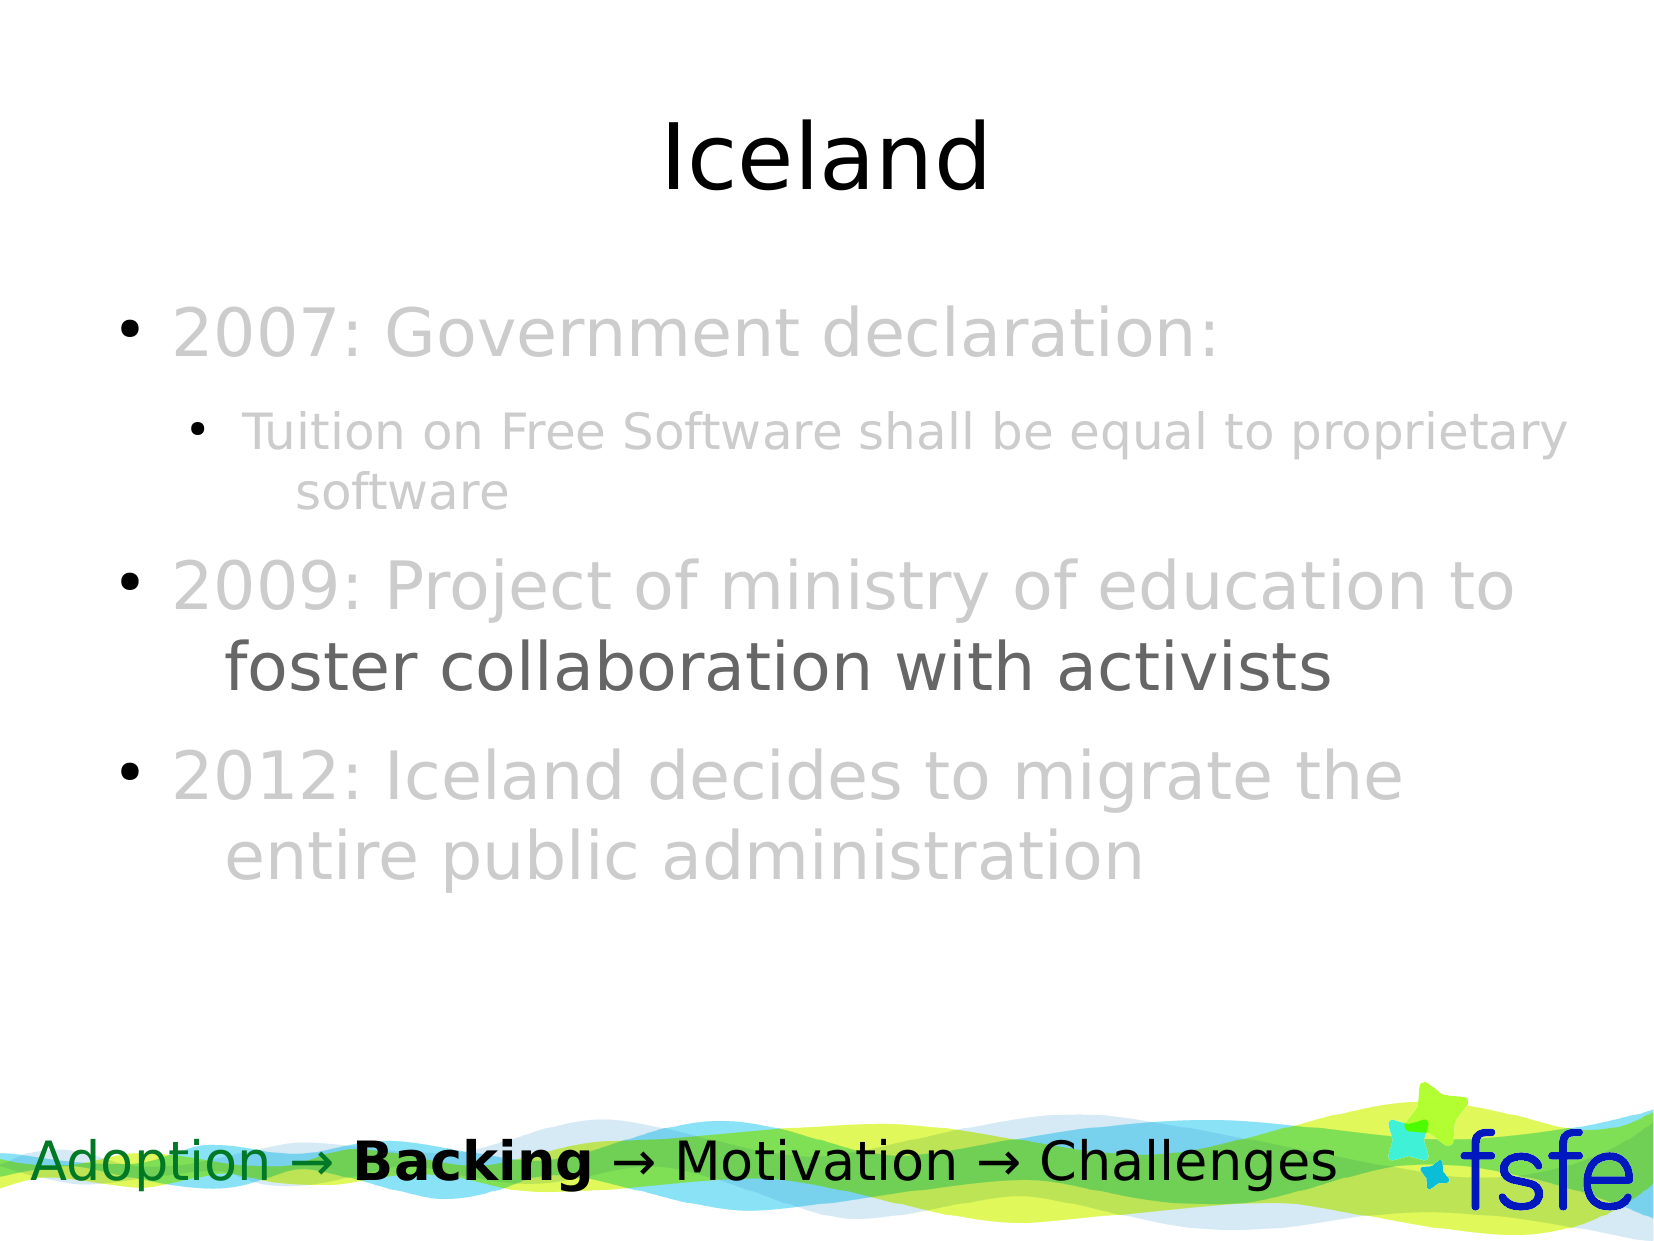

# Iceland
2007: Government declaration:
Tuition on Free Software shall be equal to proprietary software
2009: Project of ministry of education to foster collaboration with activists
2012: Iceland decides to migrate the entire public administration
Adoption → Backing → Motivation → Challenges